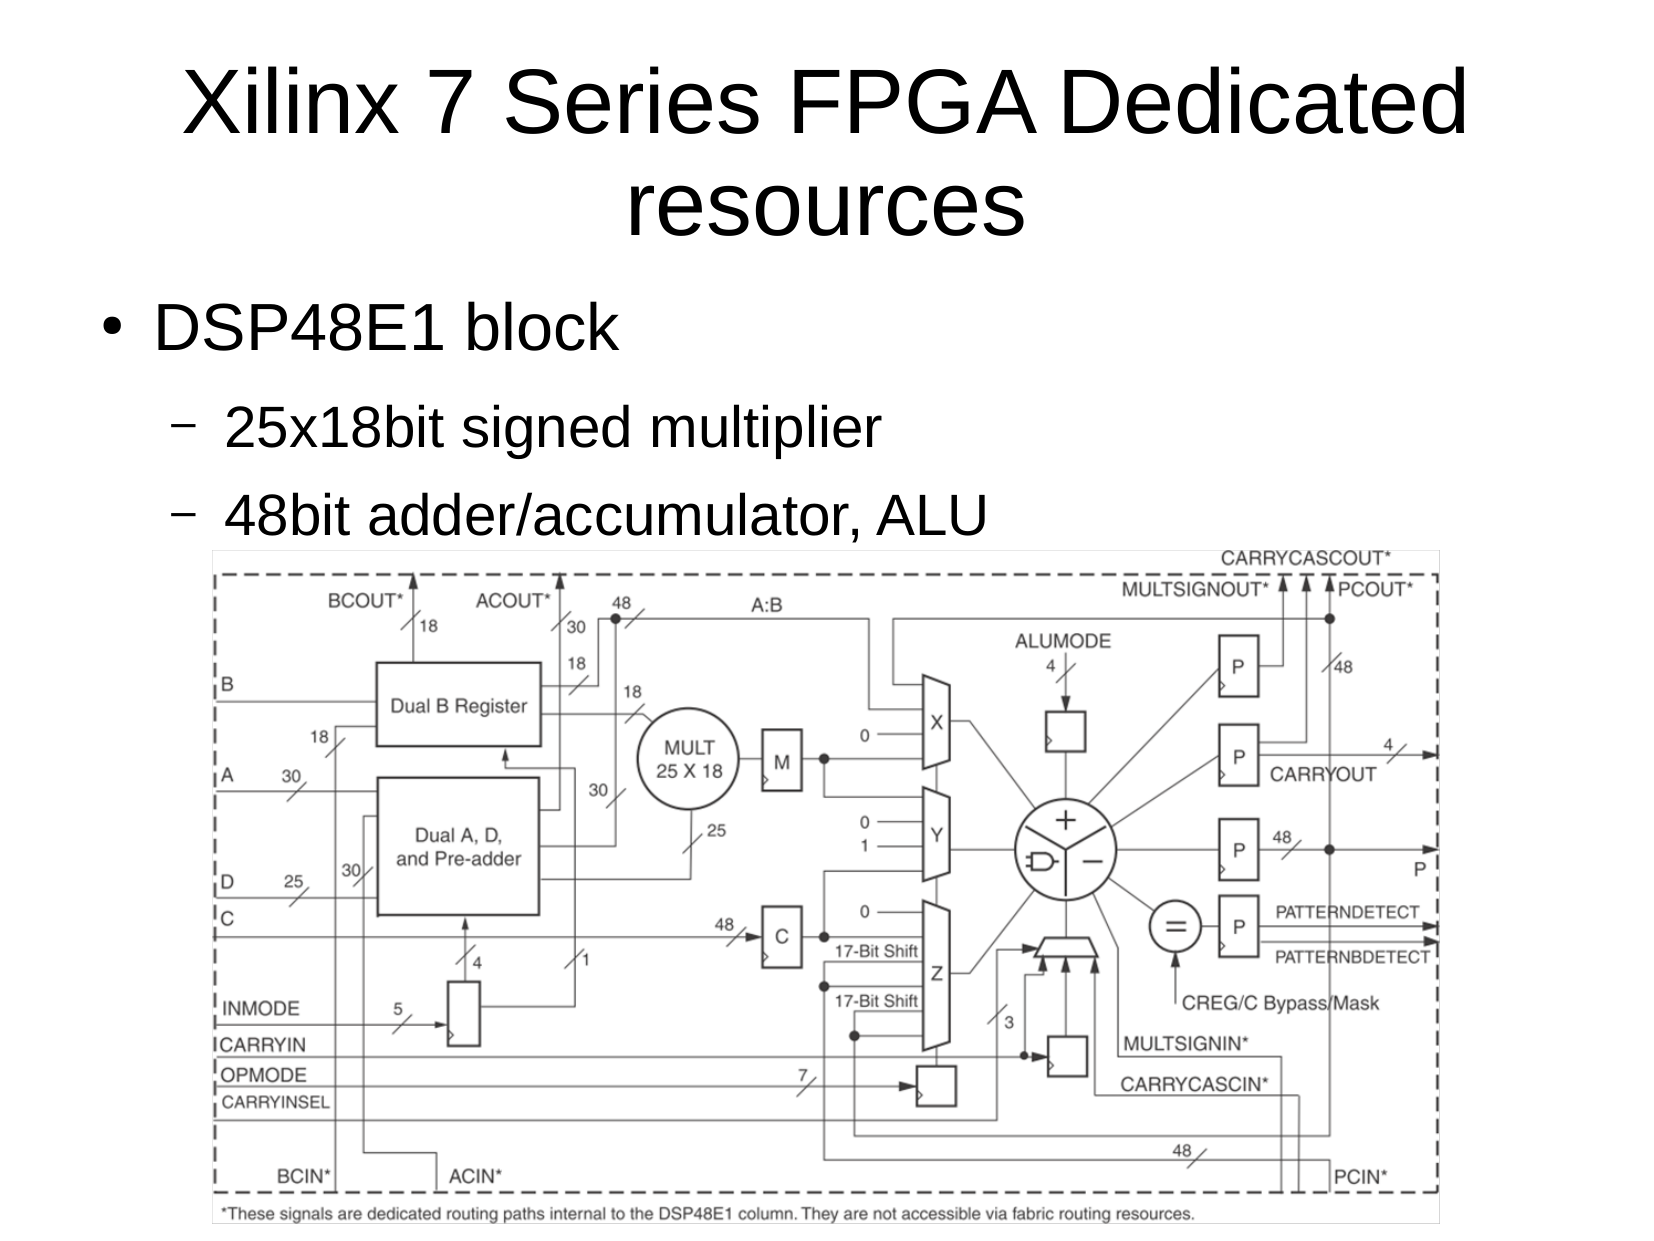

# Xilinx 7 Series FPGA Dedicated resources
DSP48E1 block
25x18bit signed multiplier
48bit adder/accumulator, ALU